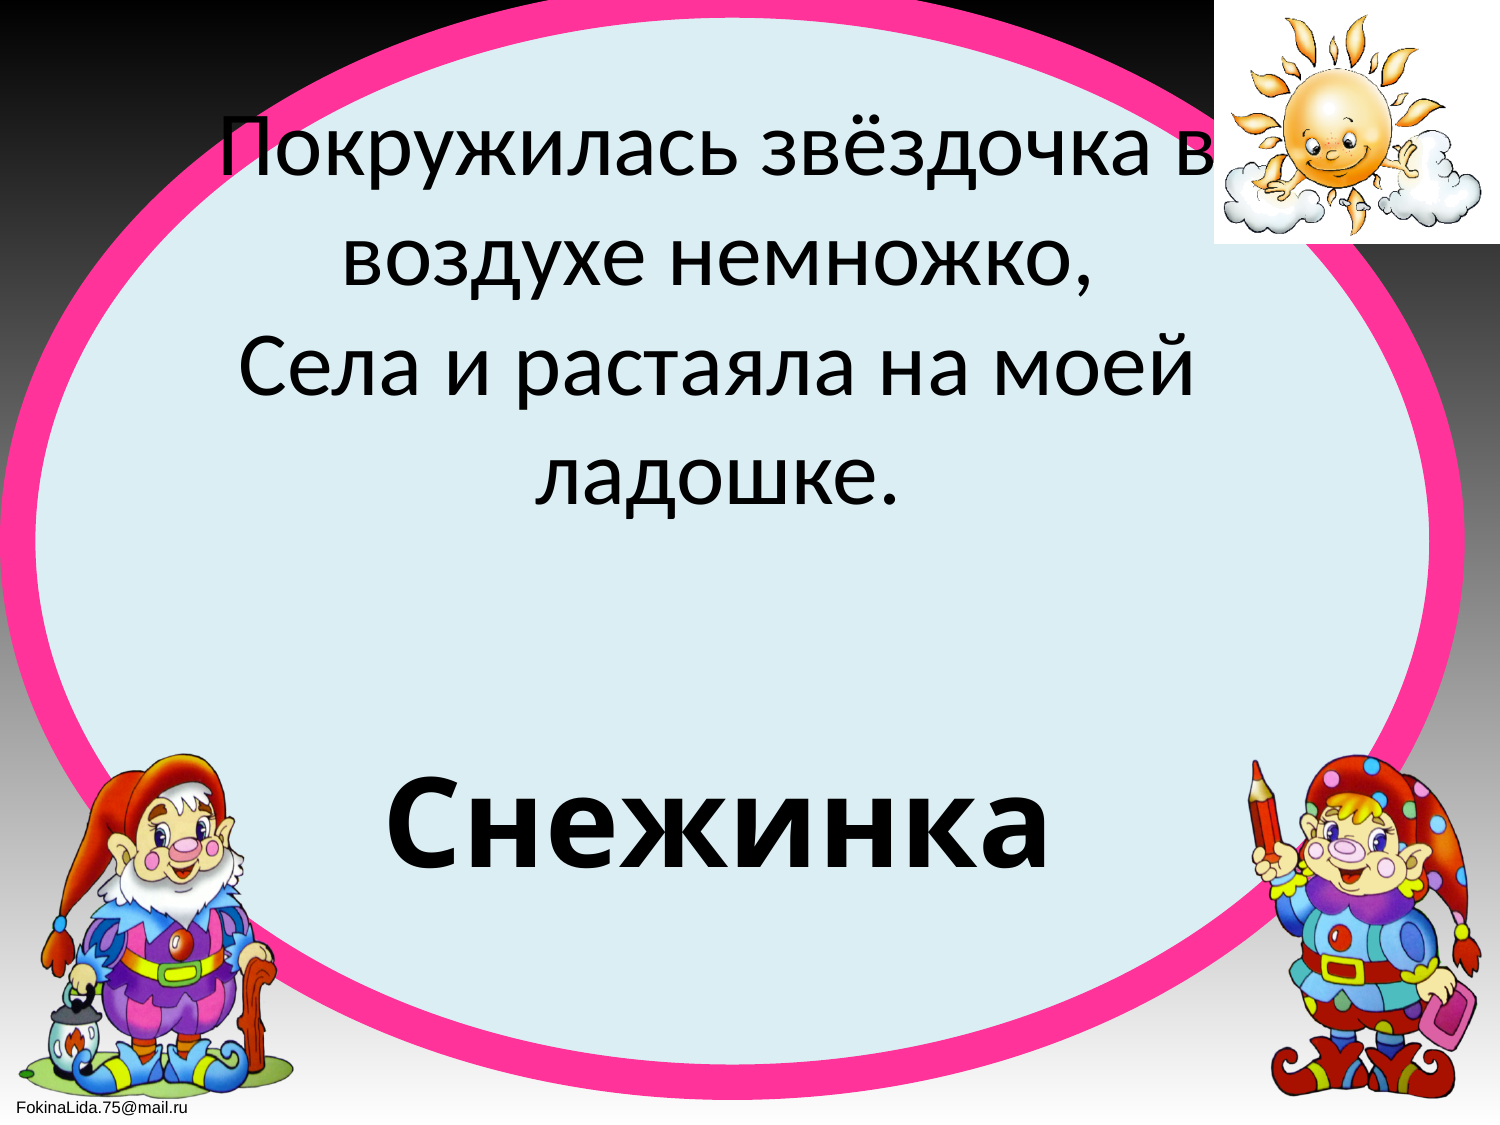

# Покружилась звёздочка в воздухе немножко, Села и растаяла на моей ладошке.
Снежинка